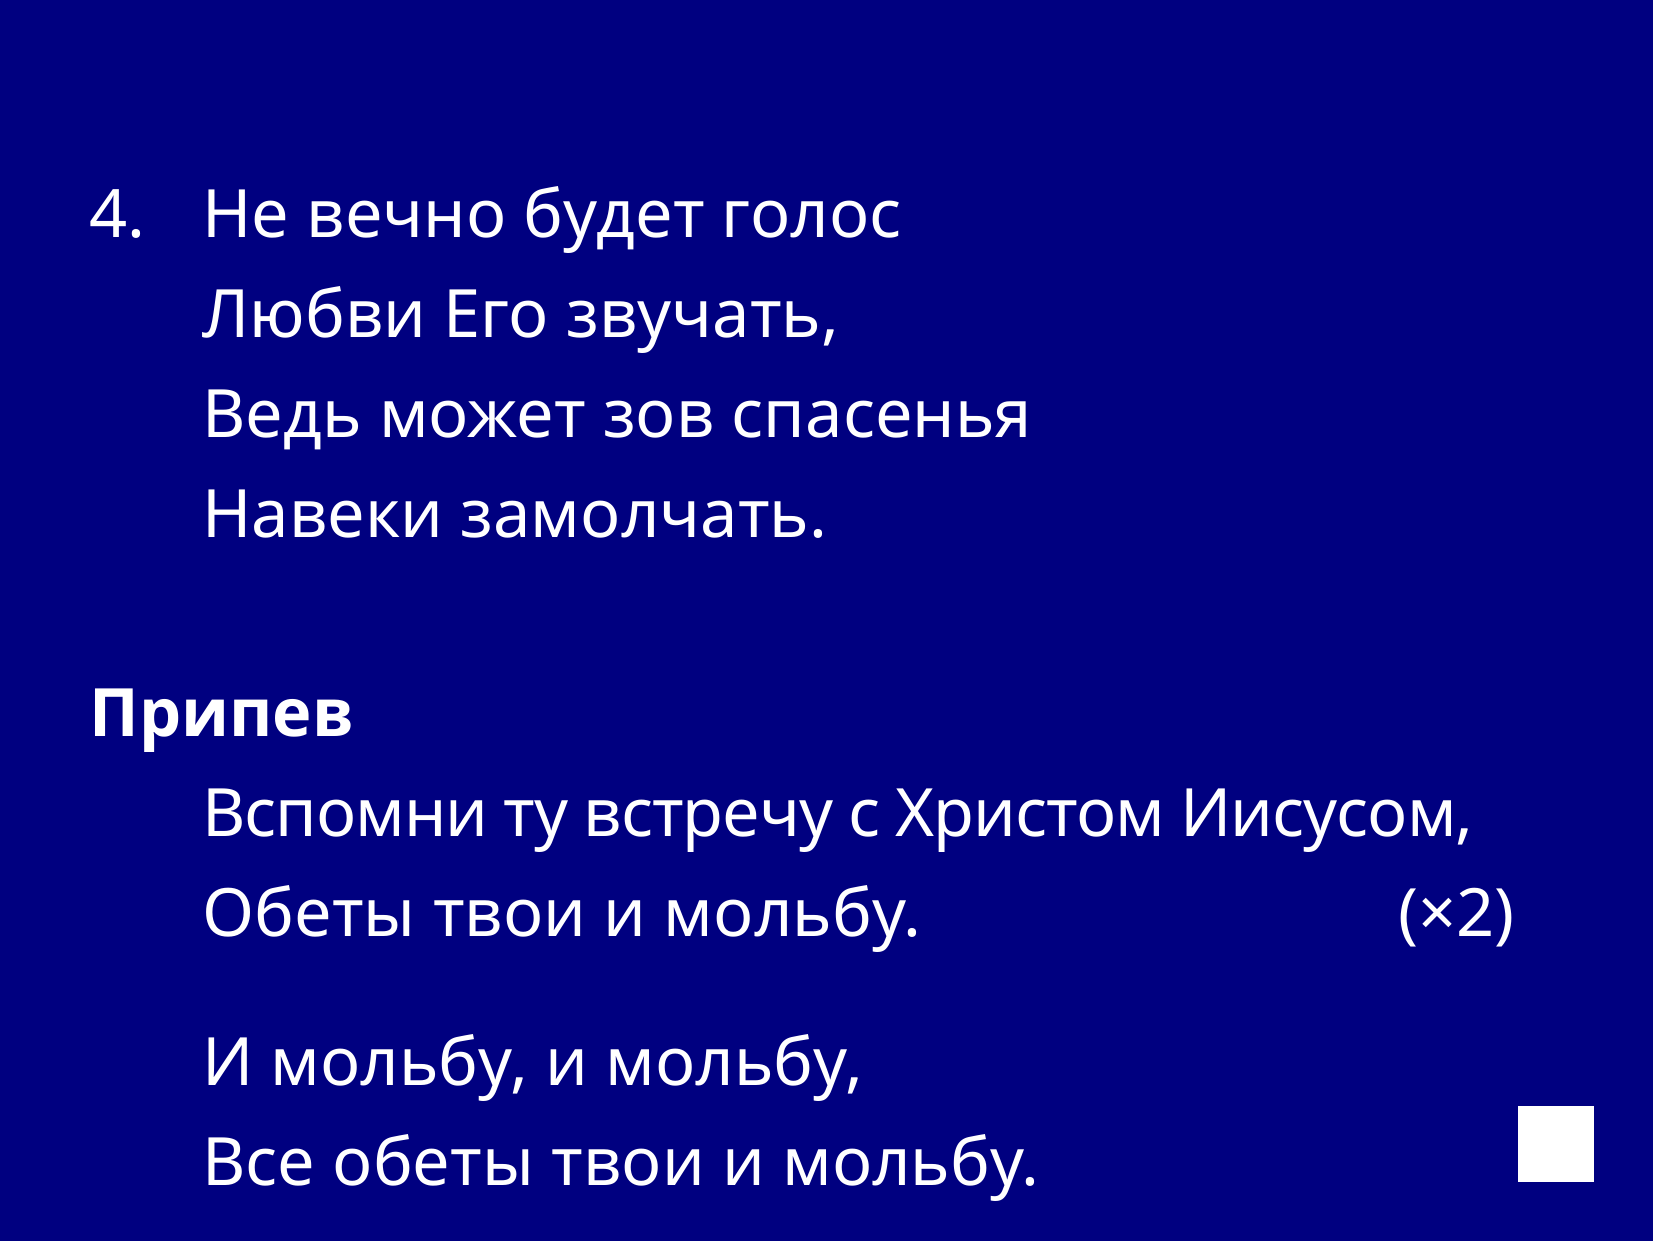

4.	Не вечно будет голос
	Любви Его звучать,
	Ведь может зов спасенья
	Навеки замолчать.
Припев
	Вспомни ту встречу с Христом Иисусом,
	Обеты твои и мольбу.	(×2)
	И мольбу, и мольбу,
	Все обеты твои и мольбу.